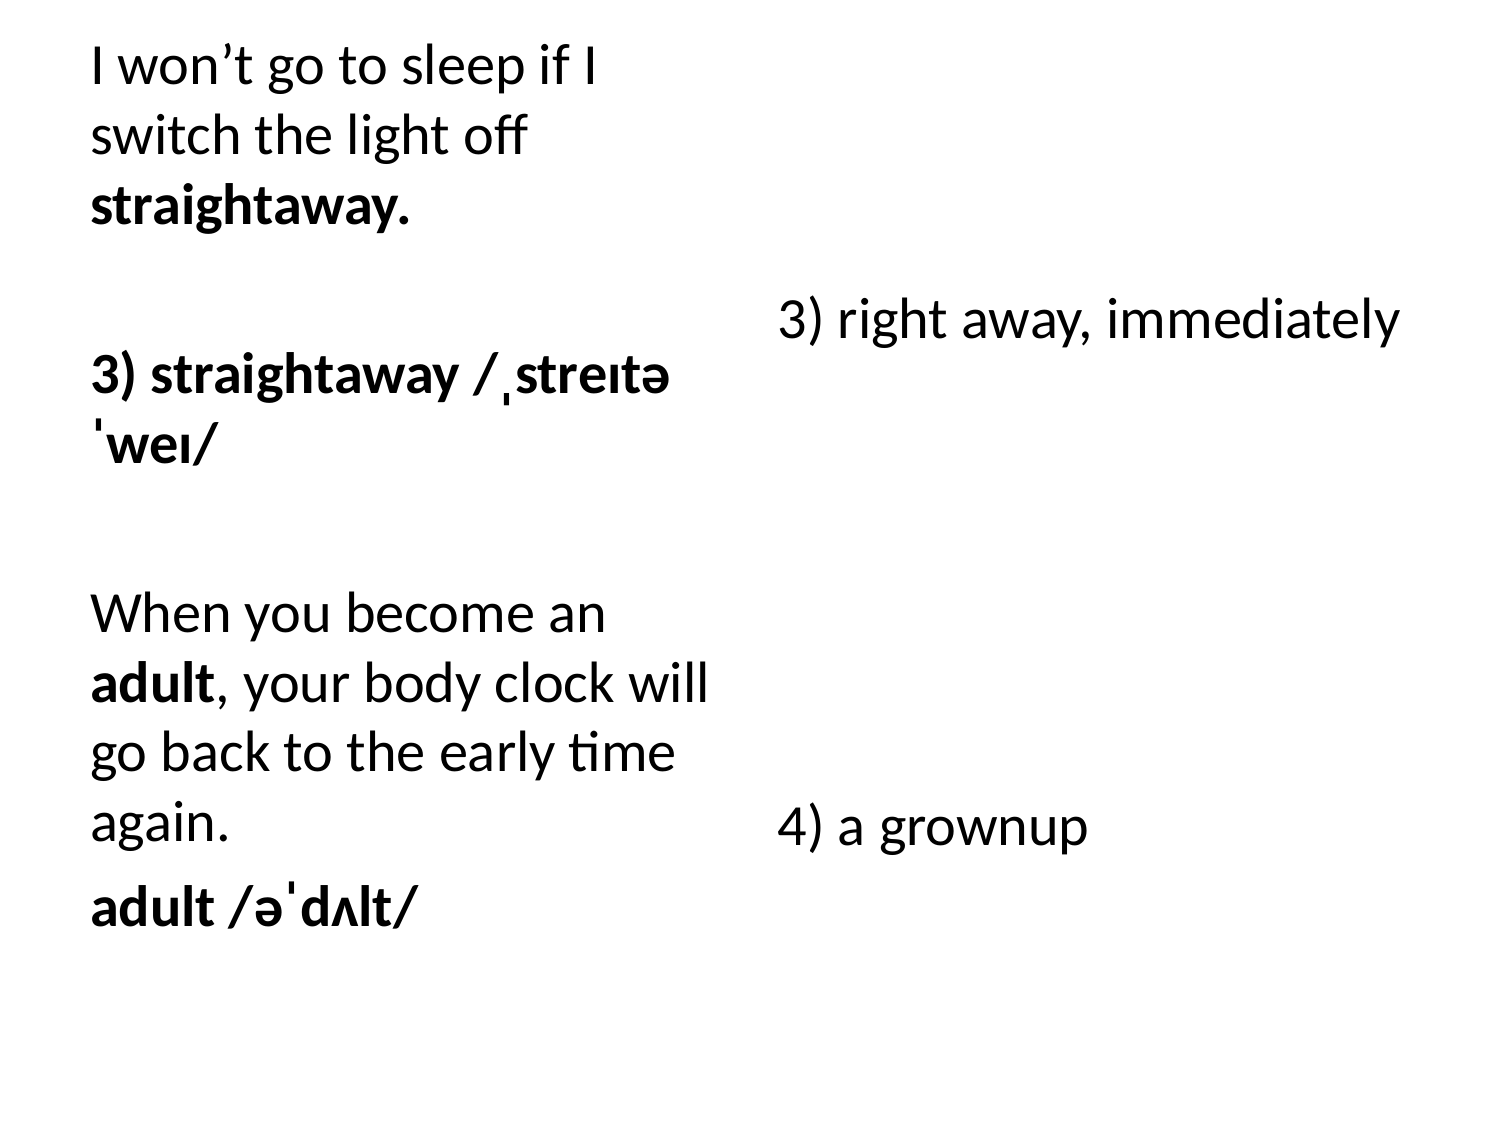

# I won’t go to sleep if I switch the light off straightaway.
3) straightaway /ˌstreɪtəˈweɪ/
When you become an adult, your body clock will go back to the early time again.
adult /əˈdʌlt/
3) right away, immediately
4) a grownup